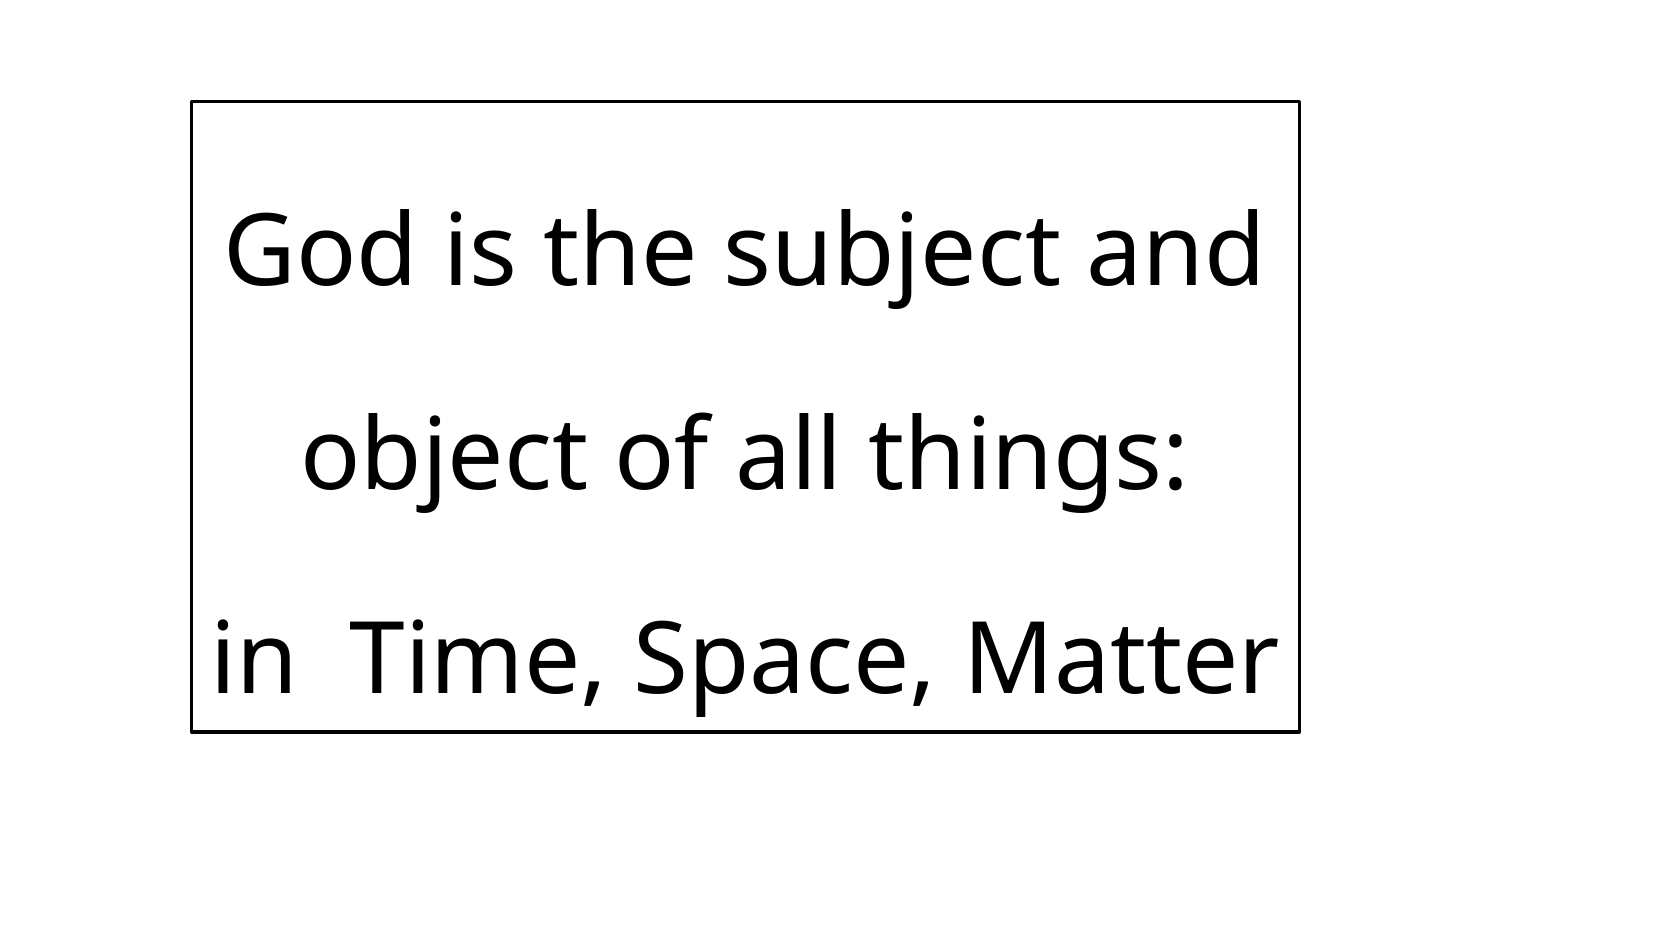

God is the subject and object of all things:
in Time, Space, Matter